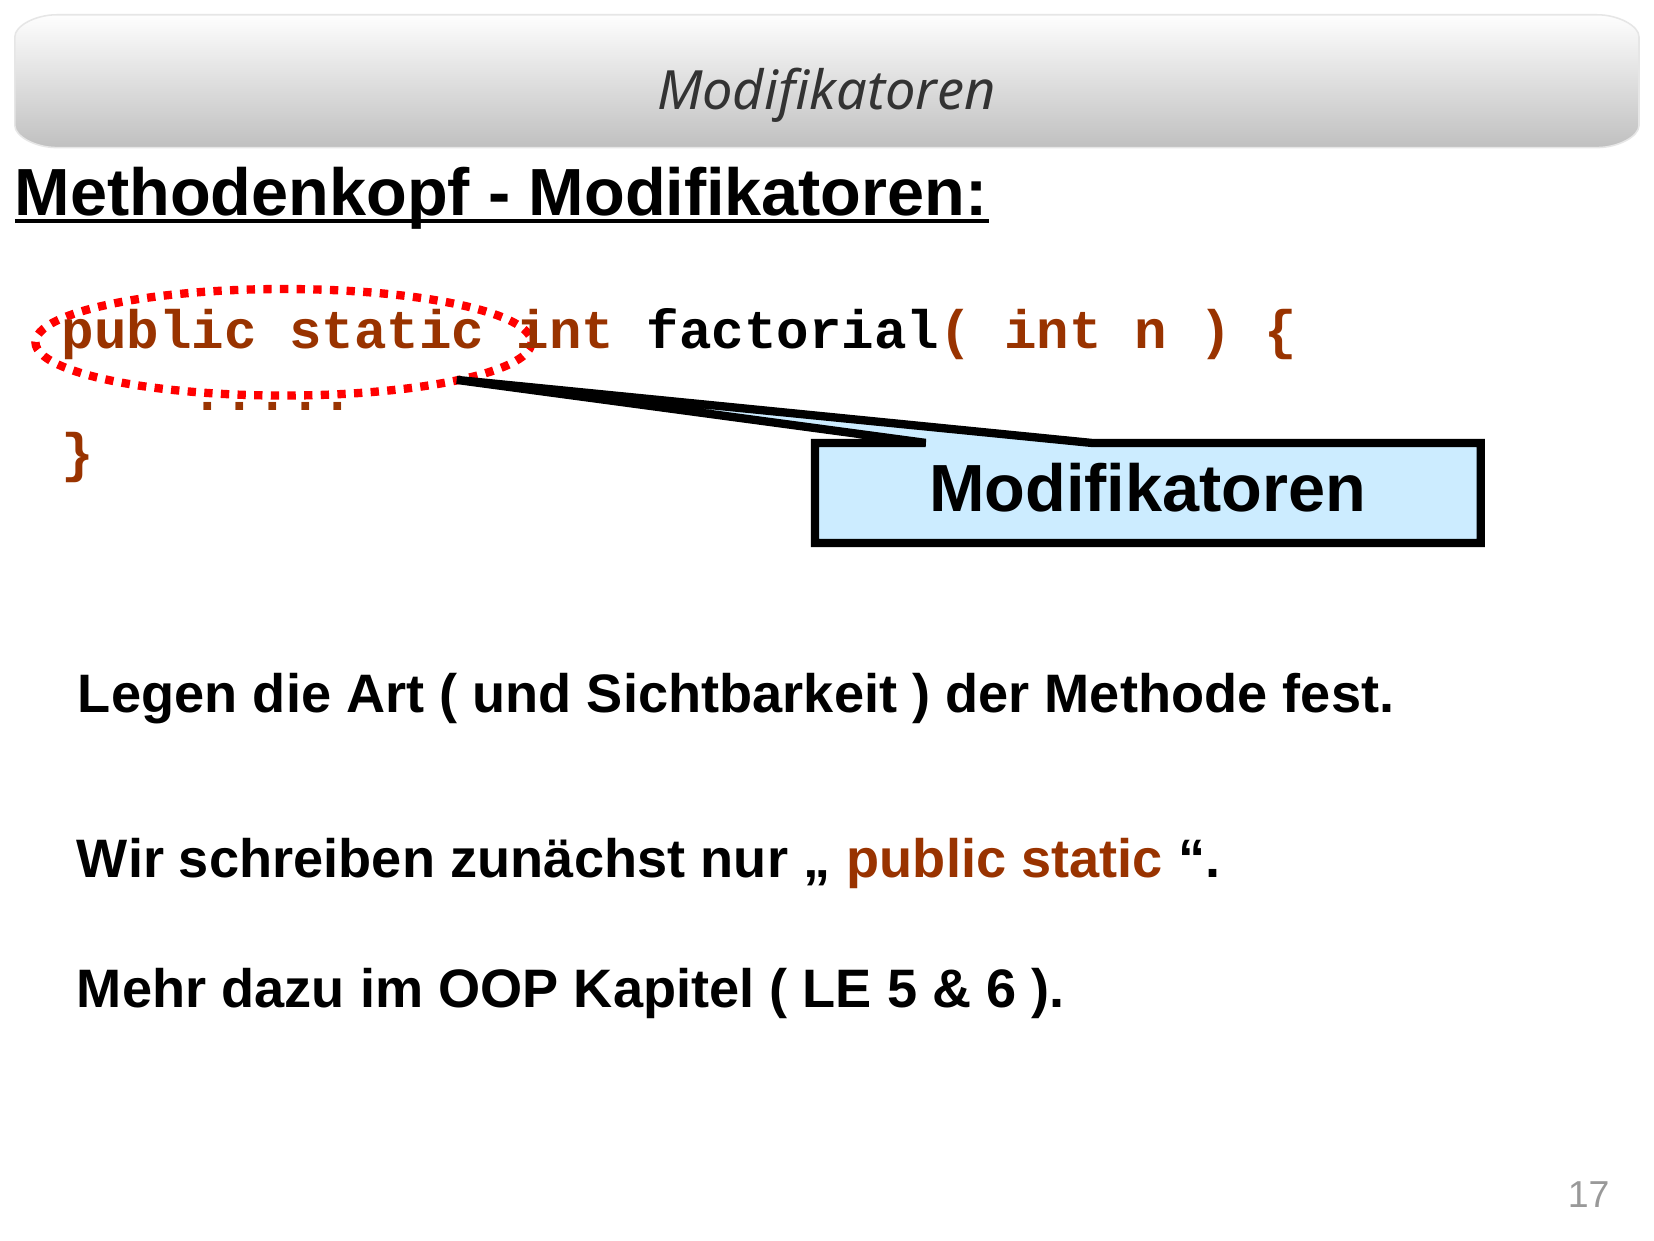

# Modifikatoren
Methodenkopf - Modifikatoren:
public static int factorial( int n ) {
 .....
}
Modifikatoren
 Legen die Art ( und Sichtbarkeit ) der Methode fest.
 Wir schreiben zunächst nur „ public static “.
 Mehr dazu im OOP Kapitel ( LE 5 & 6 ).